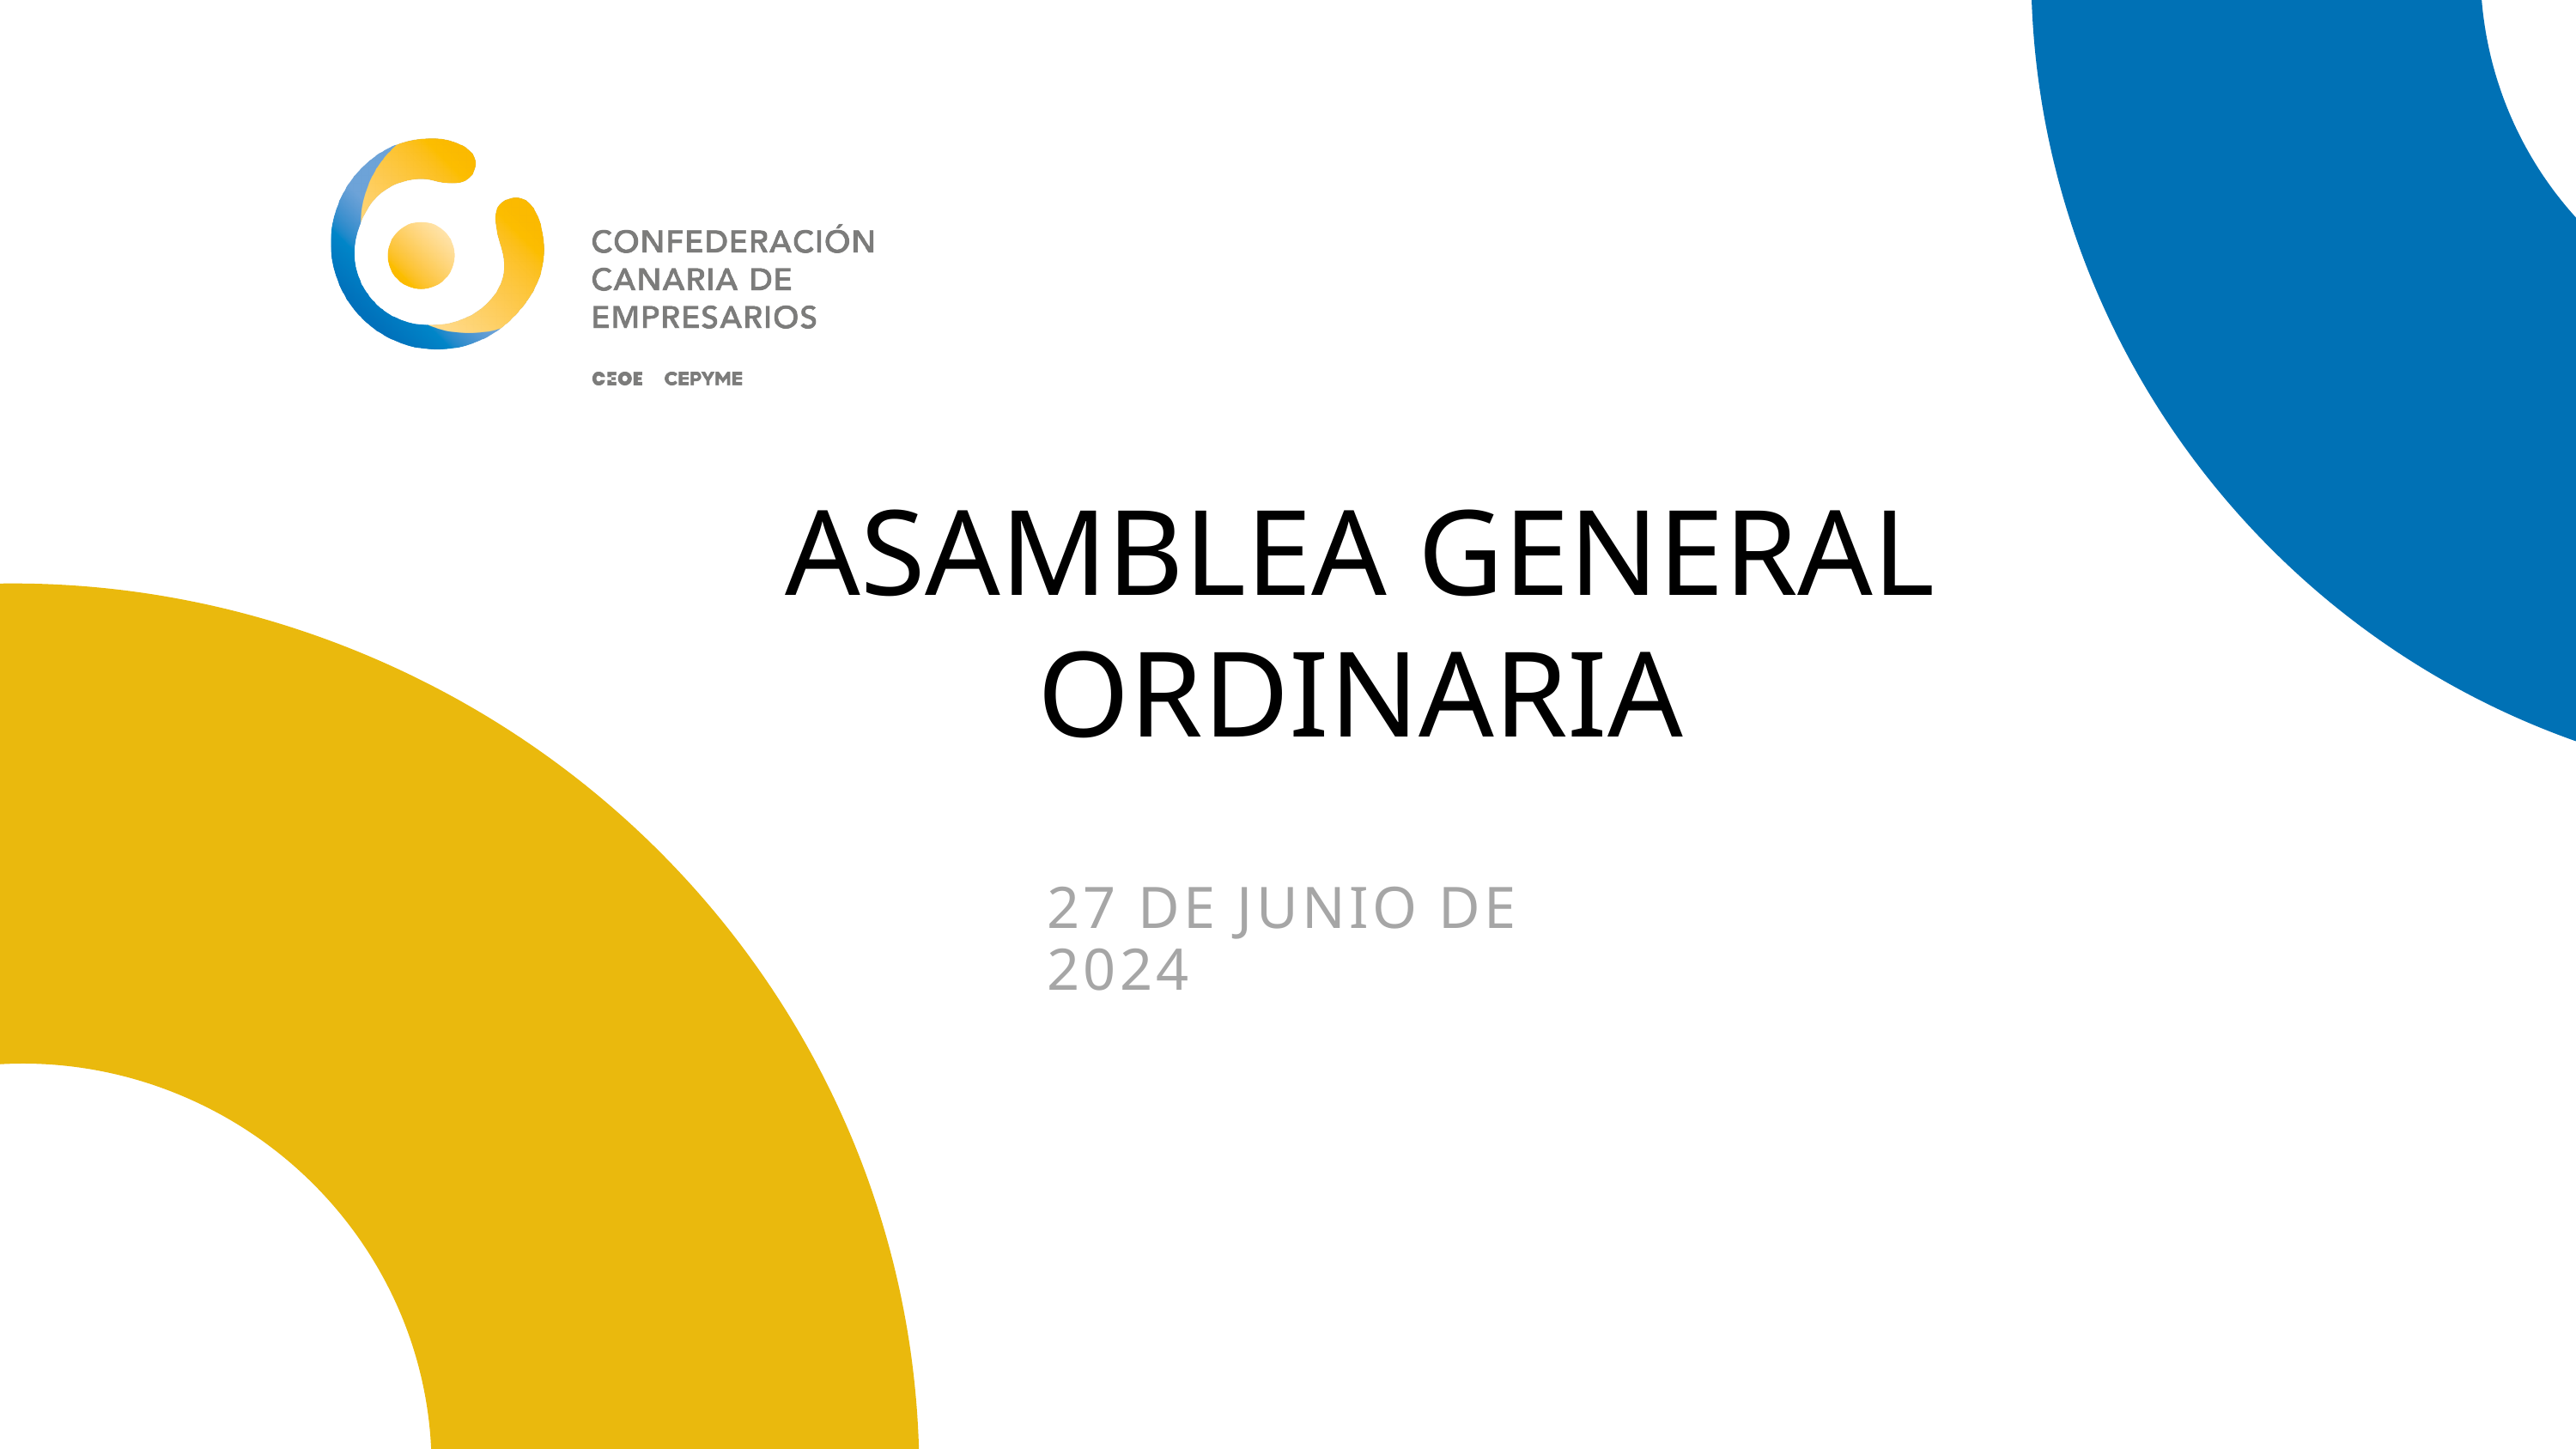

ASAMBLEA GENERAL ORDINARIA
27 de junio de 2024